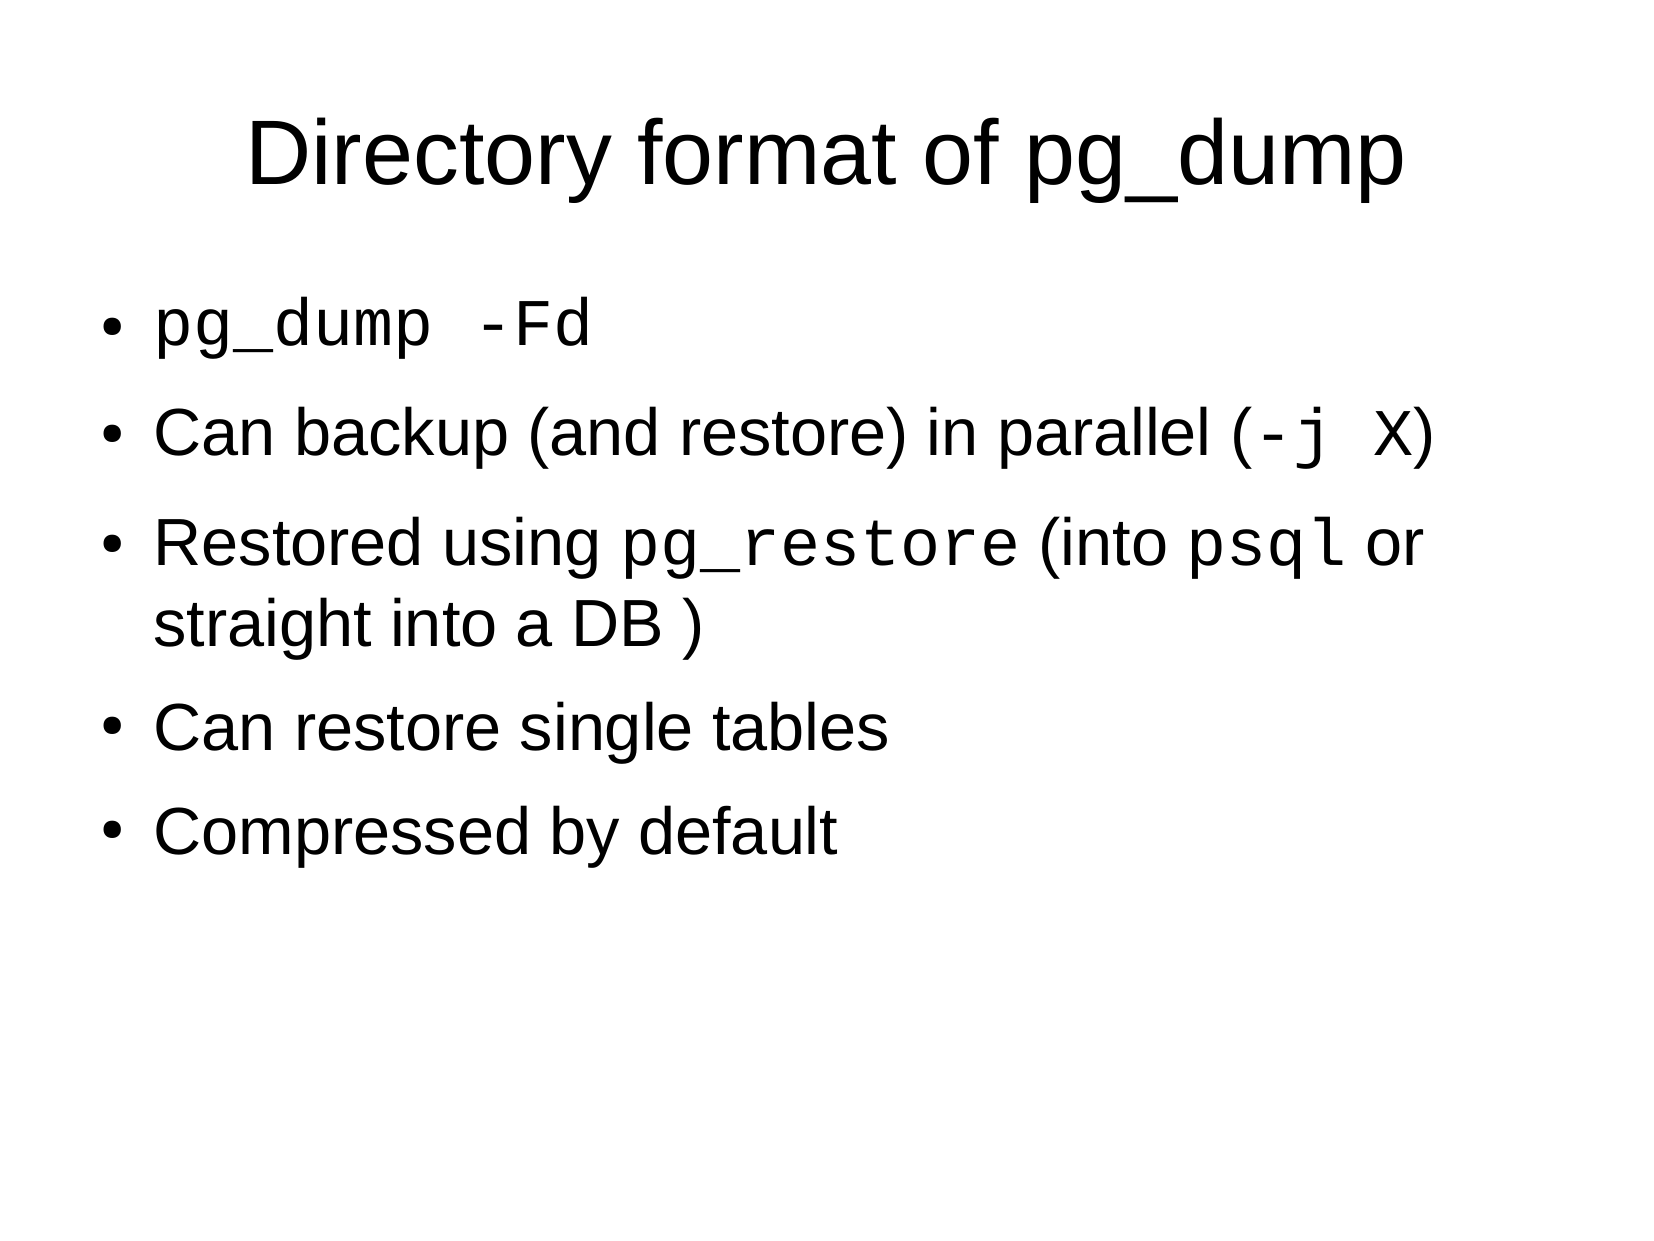

# Directory format of pg_dump
pg_dump -Fd
Can backup (and restore) in parallel (-j X)
Restored using pg_restore (into psql or straight into a DB )
Can restore single tables
Compressed by default